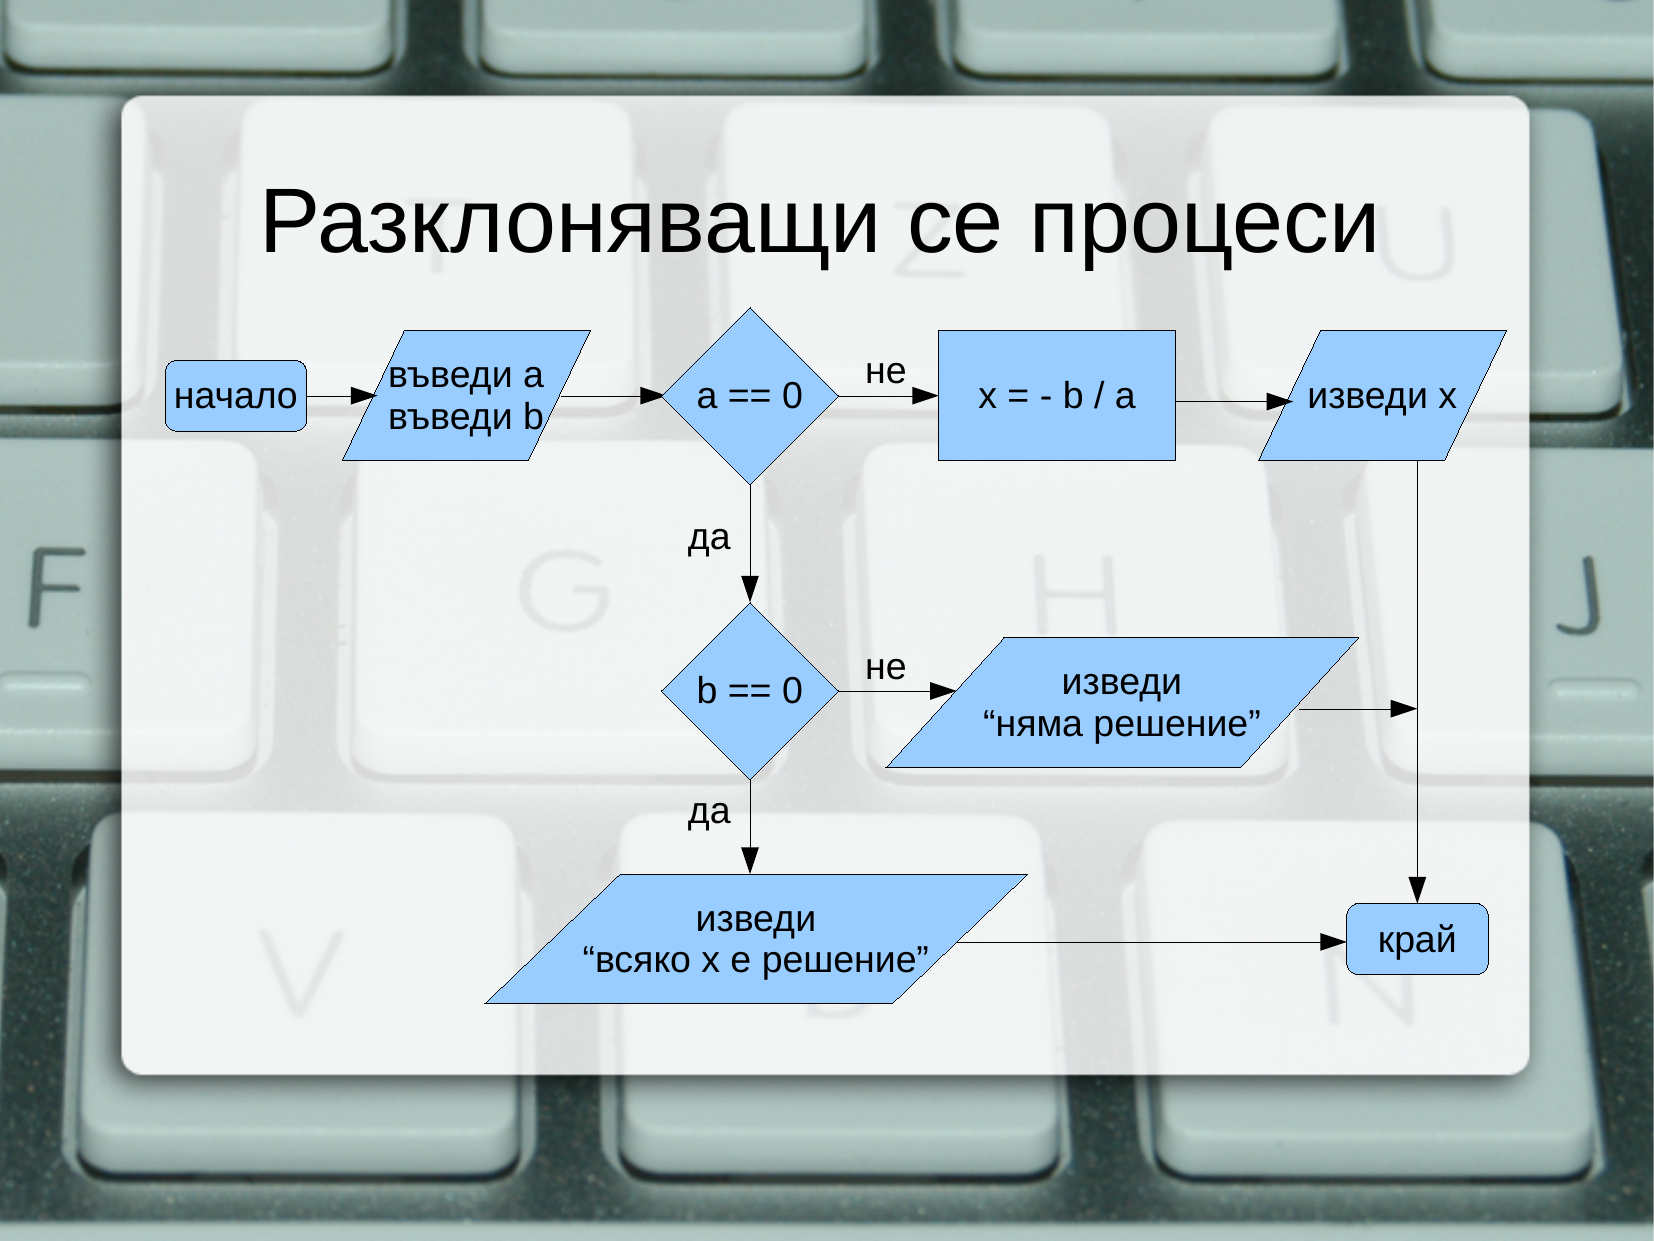

# Разклоняващи се процеси
a == 0
въведи a
въведи b
x = - b / a
изведи x
не
начало
да
b == 0
не
изведи
“няма решение”
да
изведи
“всяко x е решение”
край